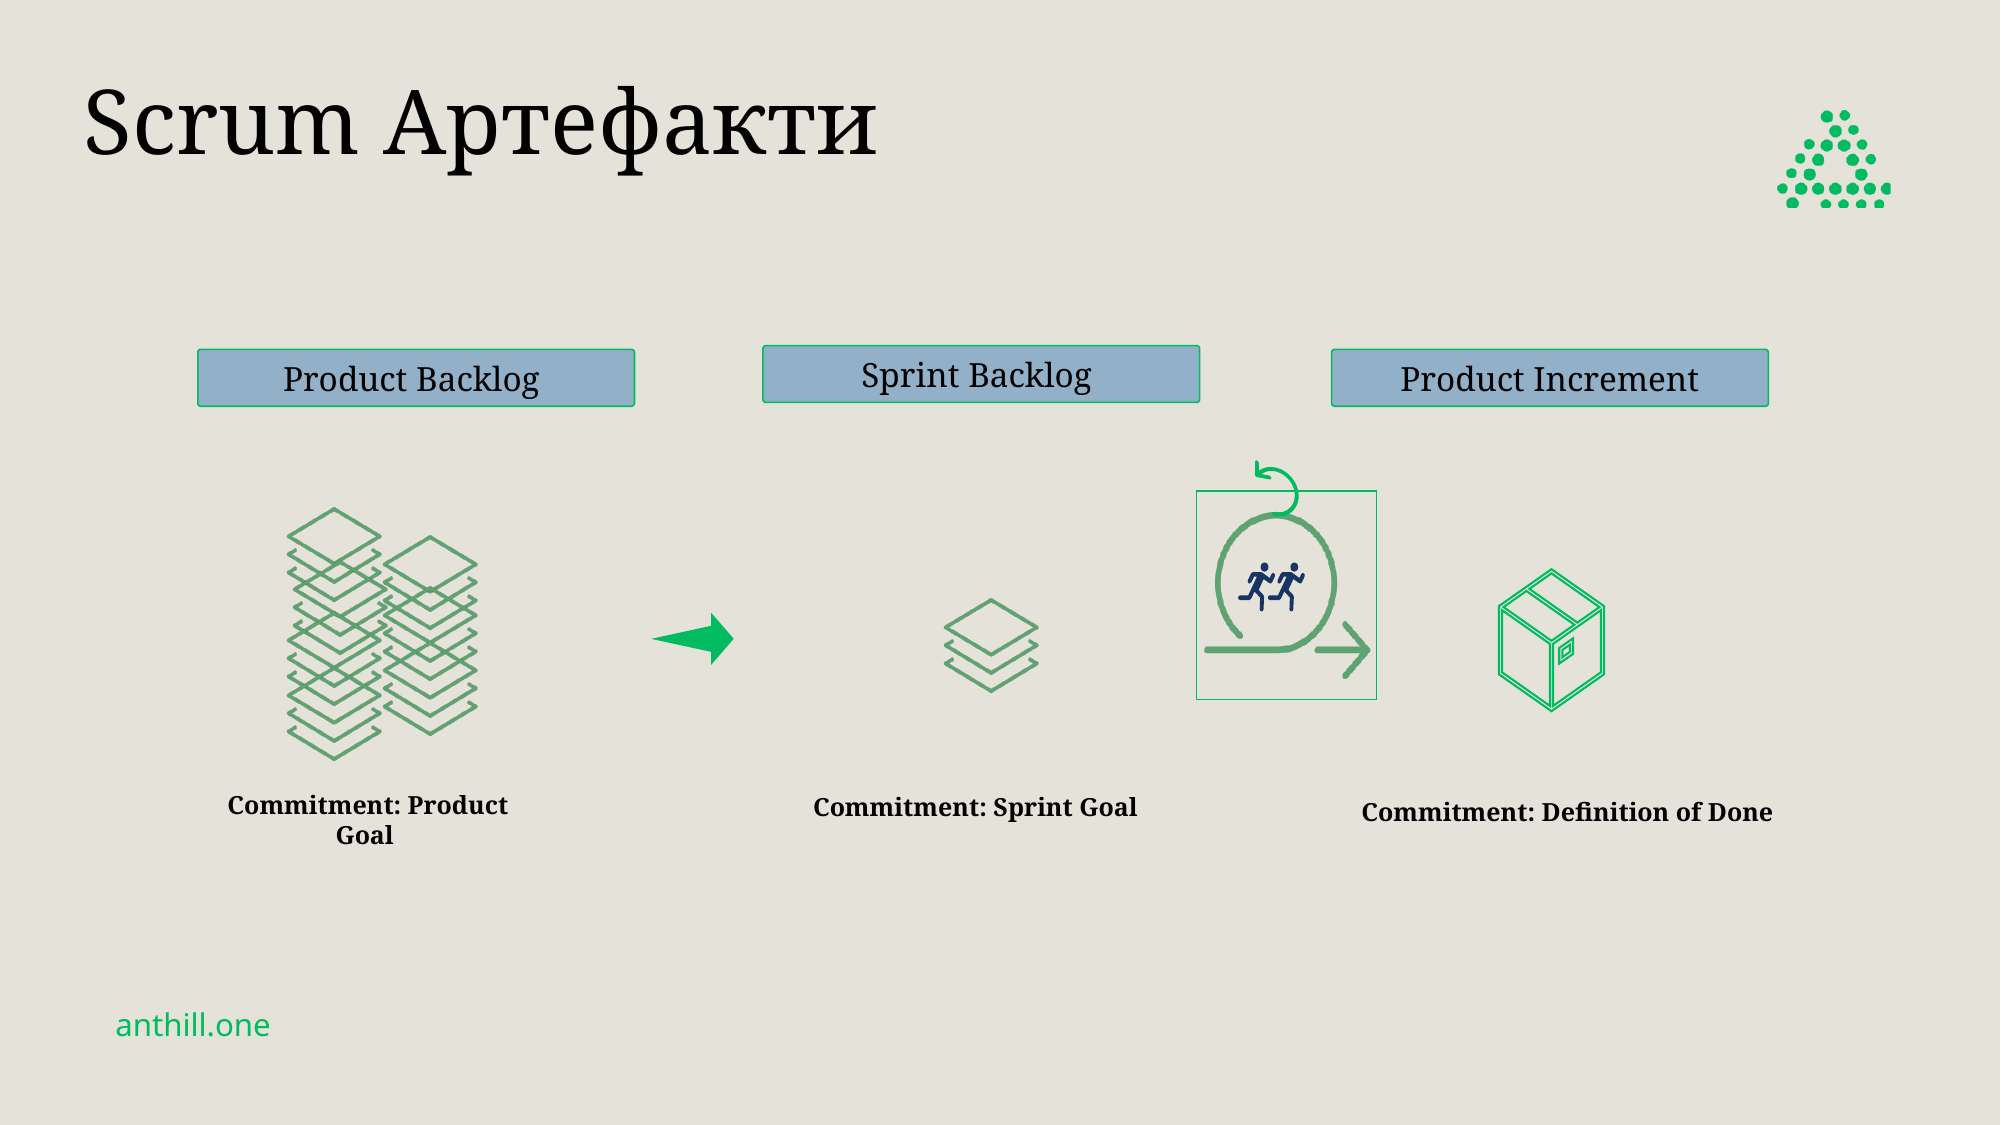

Scrum Артефакти
Sprint Backlog
Product Increment
Commitment: Sprint Goal
Commitment: Definition of Done
Product Backlog
Commitment: Product Goal